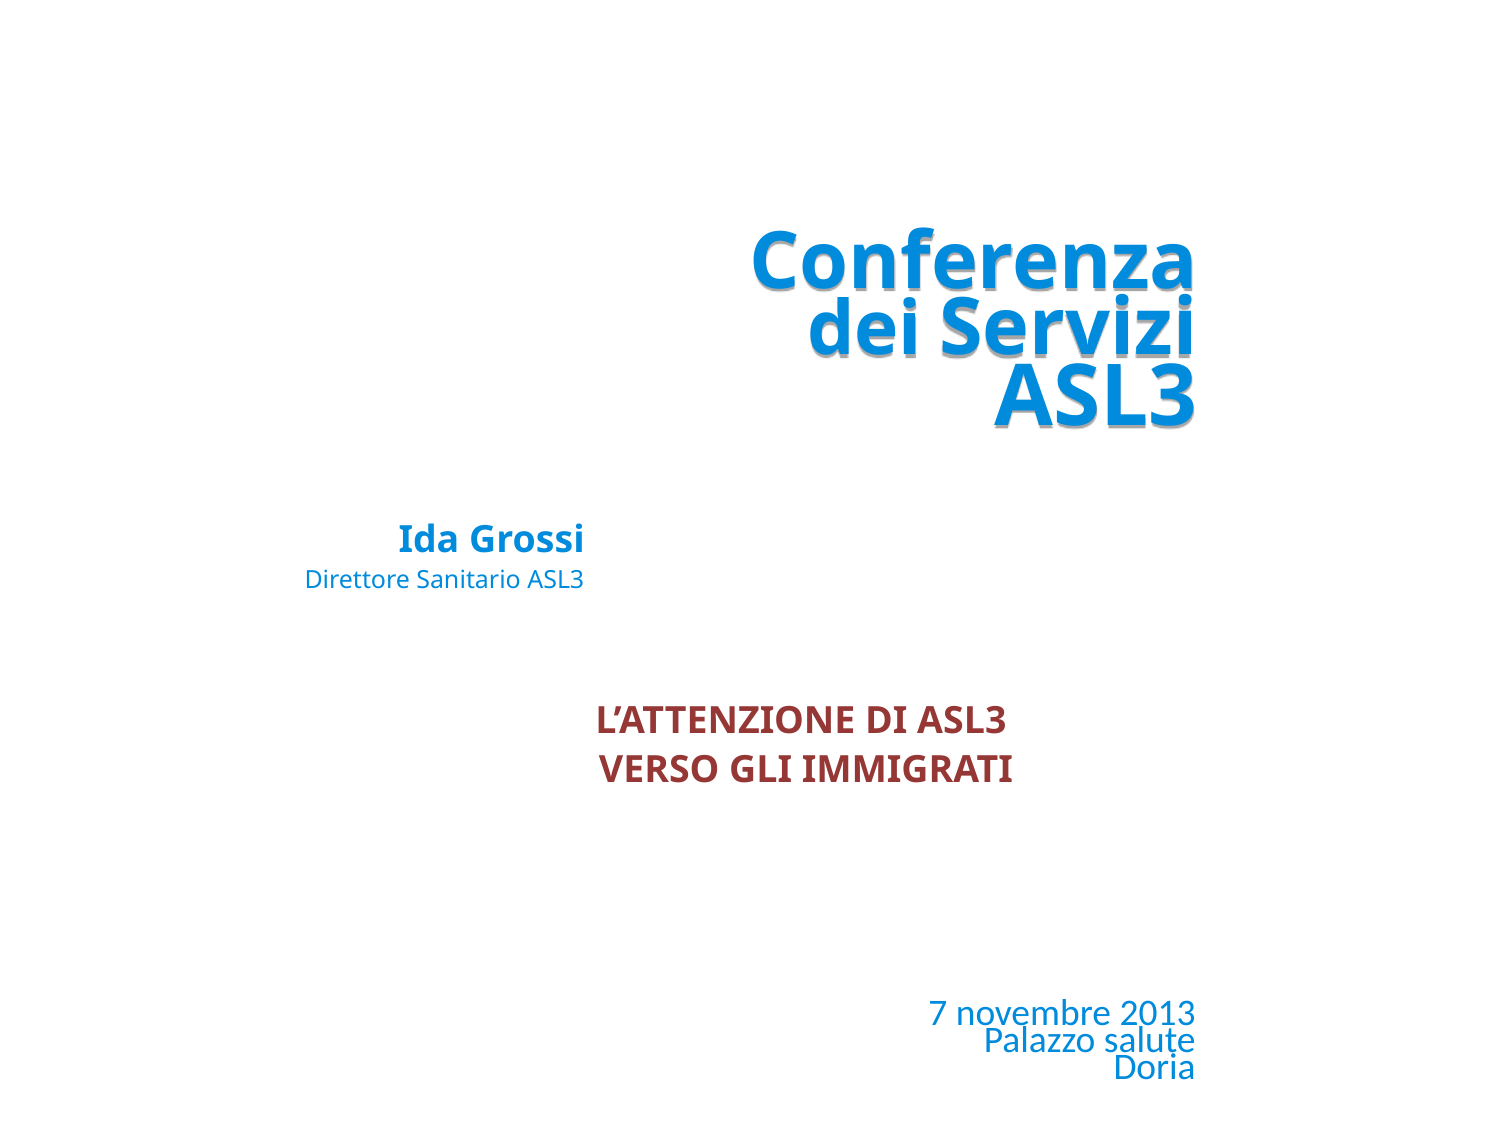

# Conferenza dei Servizi ASL3
Ida Grossi
Direttore Sanitario ASL3
L’ATTENZIONE DI ASL3
VERSO GLI IMMIGRATI
7 novembre 2013
Palazzo salute Doria